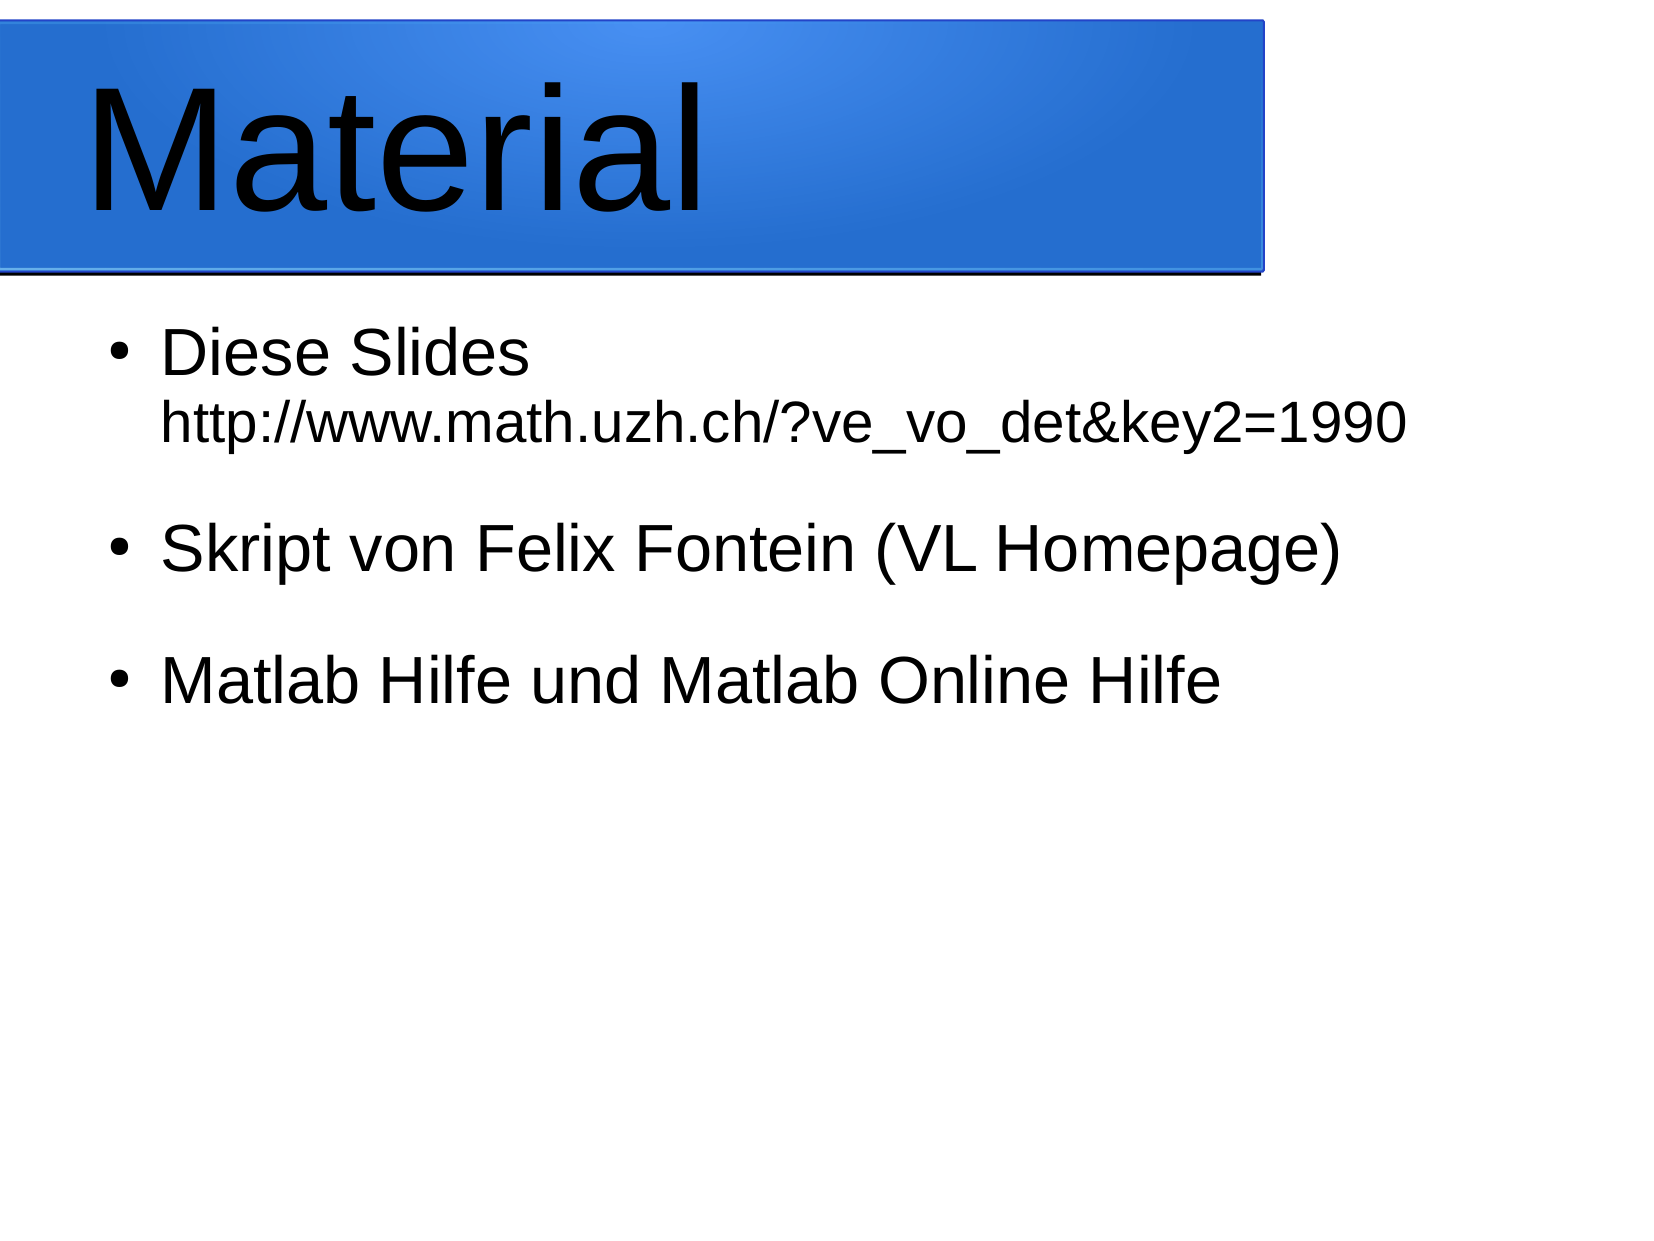

# Material
Diese Slides
http://www.math.uzh.ch/?ve_vo_det&key2=1990
Skript von Felix Fontein (VL Homepage)
Matlab Hilfe und Matlab Online Hilfe